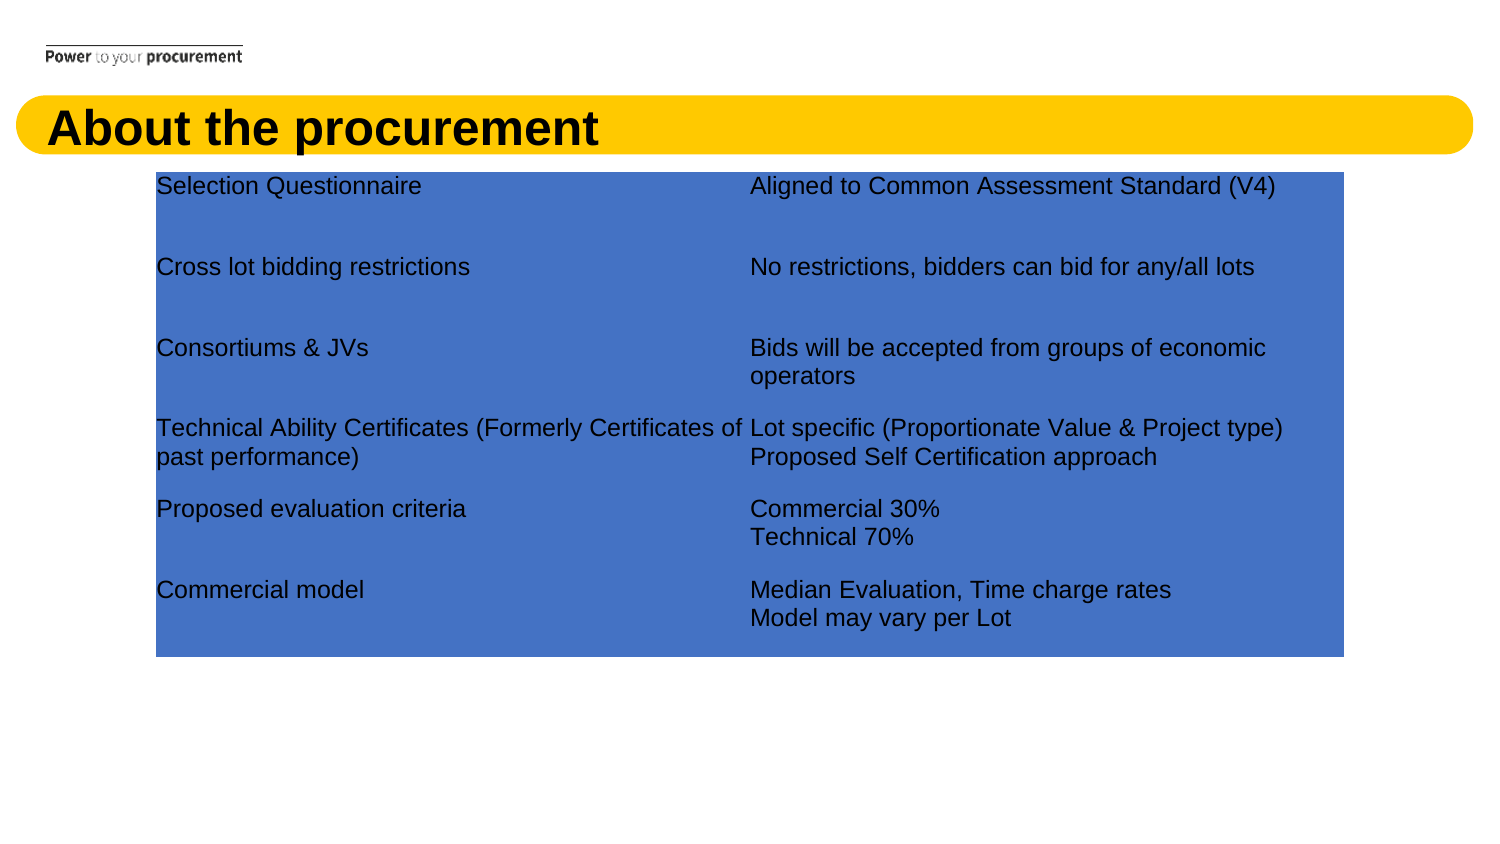

# About the procurement
| Selection Questionnaire | Aligned to Common Assessment Standard (V4) |
| --- | --- |
| Cross lot bidding restrictions | No restrictions, bidders can bid for any/all lots |
| Consortiums & JVs | Bids will be accepted from groups of economic operators |
| Technical Ability Certificates (Formerly Certificates of past performance) | Lot specific (Proportionate Value & Project type) Proposed Self Certification approach |
| Proposed evaluation criteria | Commercial 30% Technical 70% |
| Commercial model | Median Evaluation, Time charge rates Model may vary per Lot |